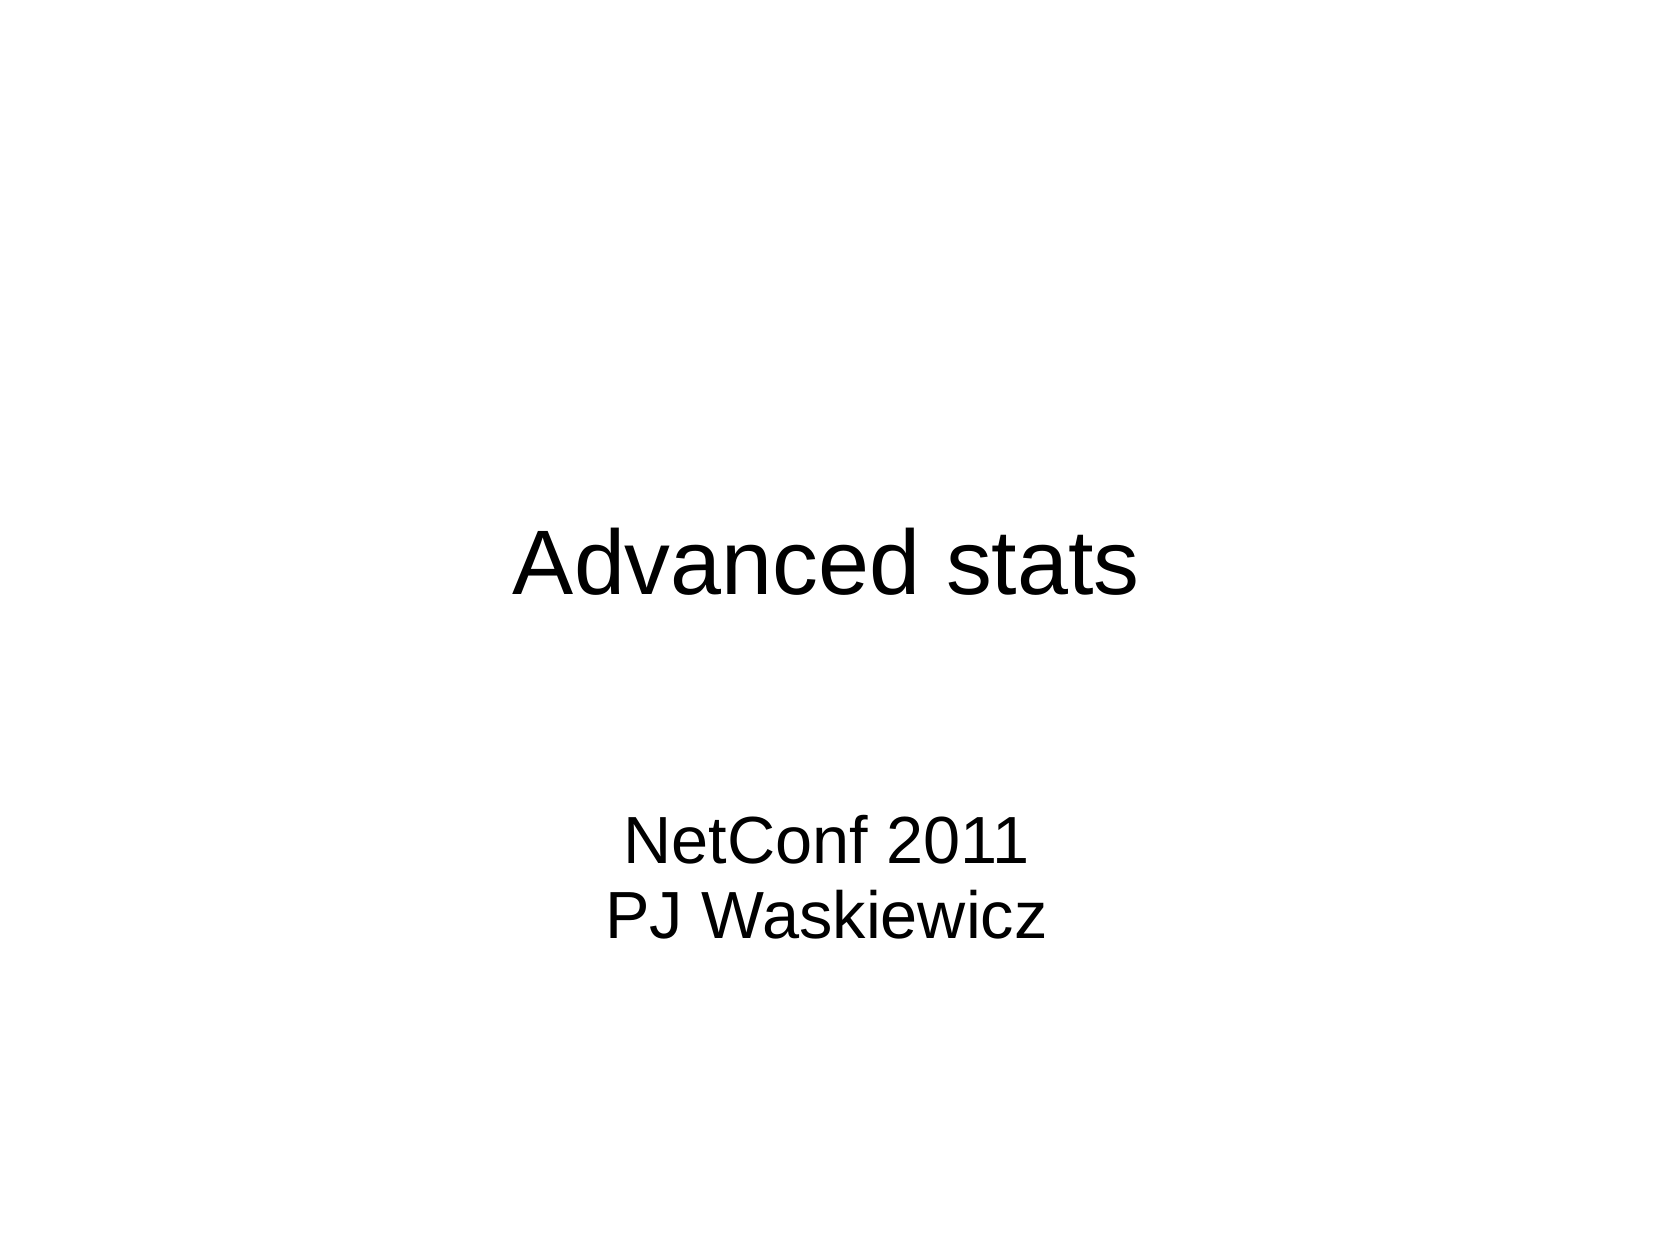

# Advanced stats
NetConf 2011
PJ Waskiewicz